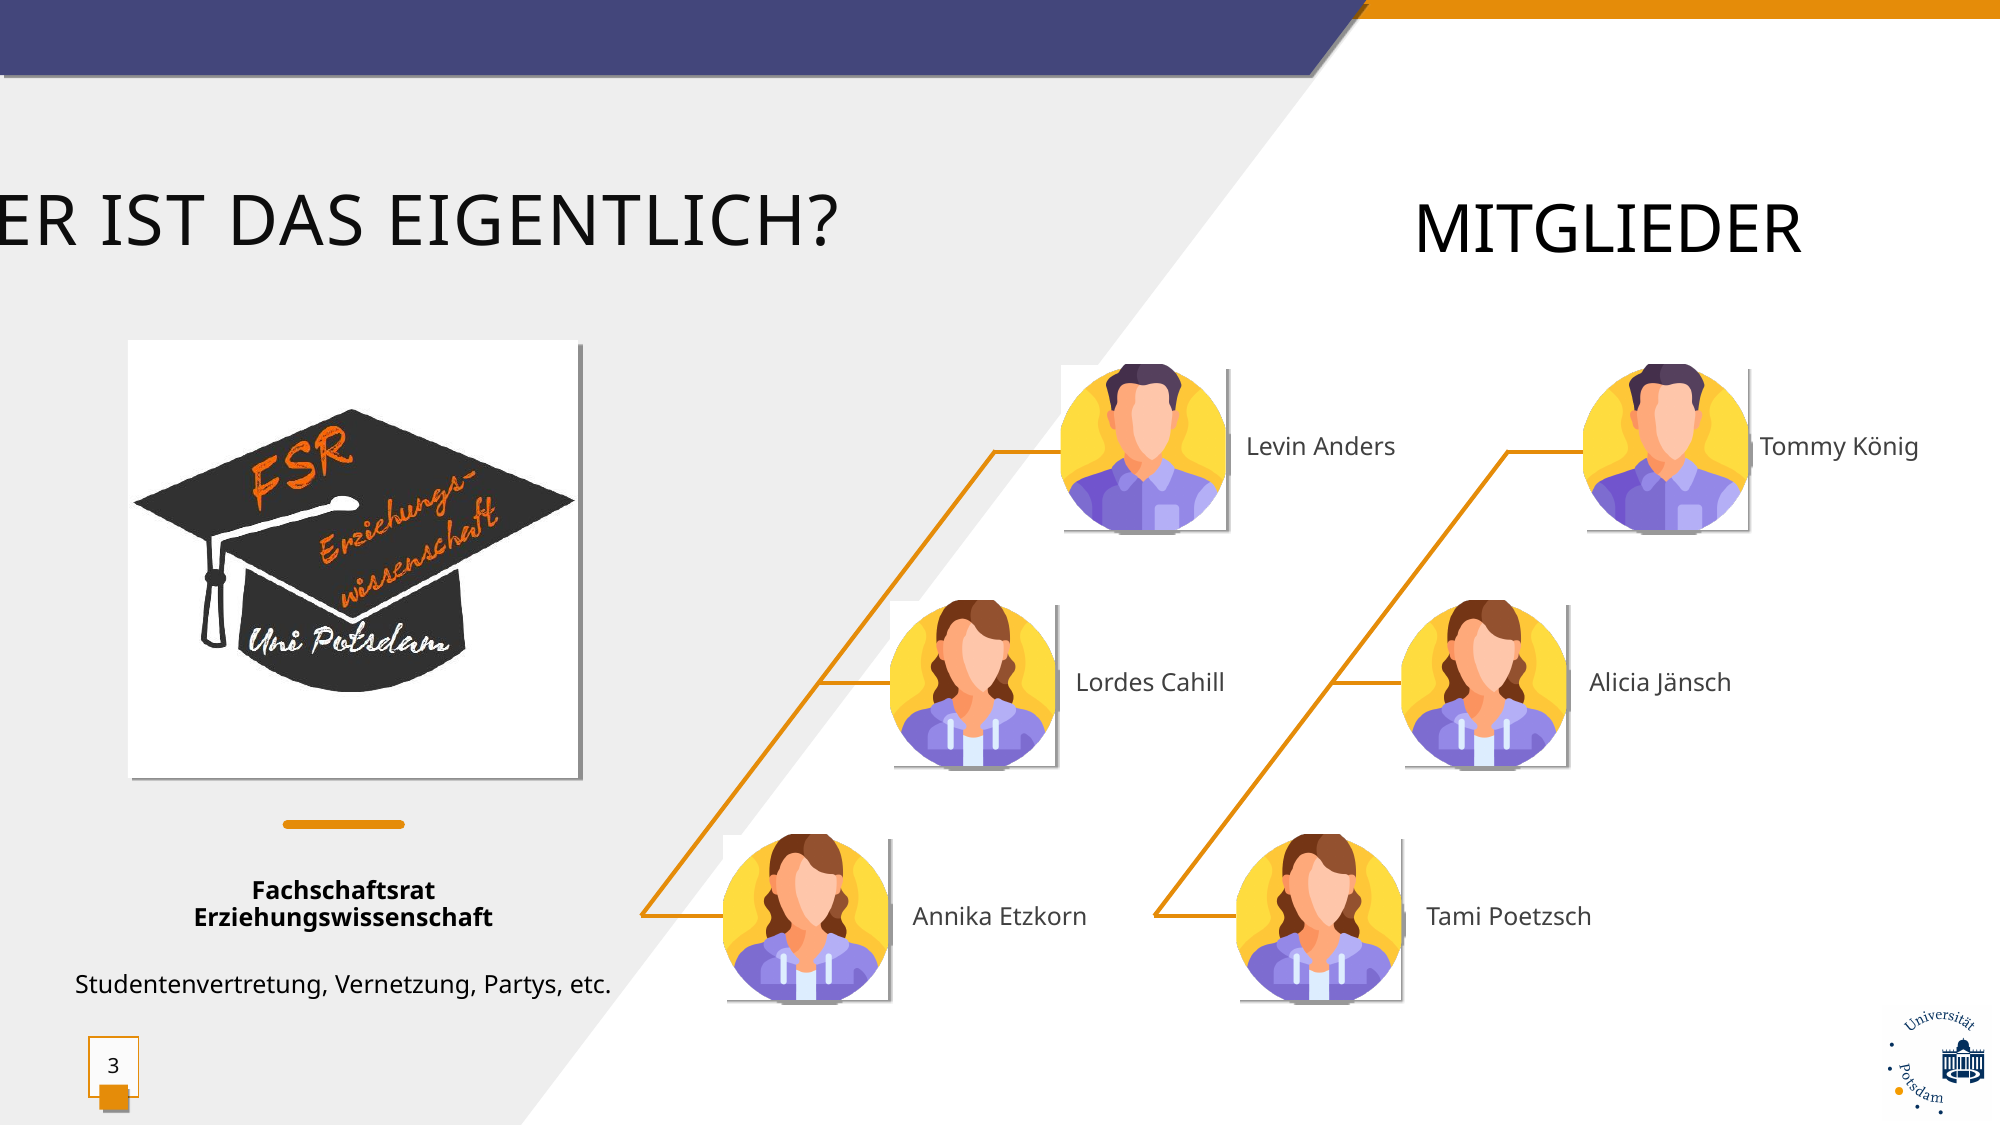

# Wer ist das Eigentlich?
MITGLIEDER
Levin Anders
Tommy König
Lordes Cahill
Alicia Jänsch
Fachschaftsrat Erziehungswissenschaft
Annika Etzkorn
Tami Poetzsch
Studentenvertretung, Vernetzung, Partys, etc.
3